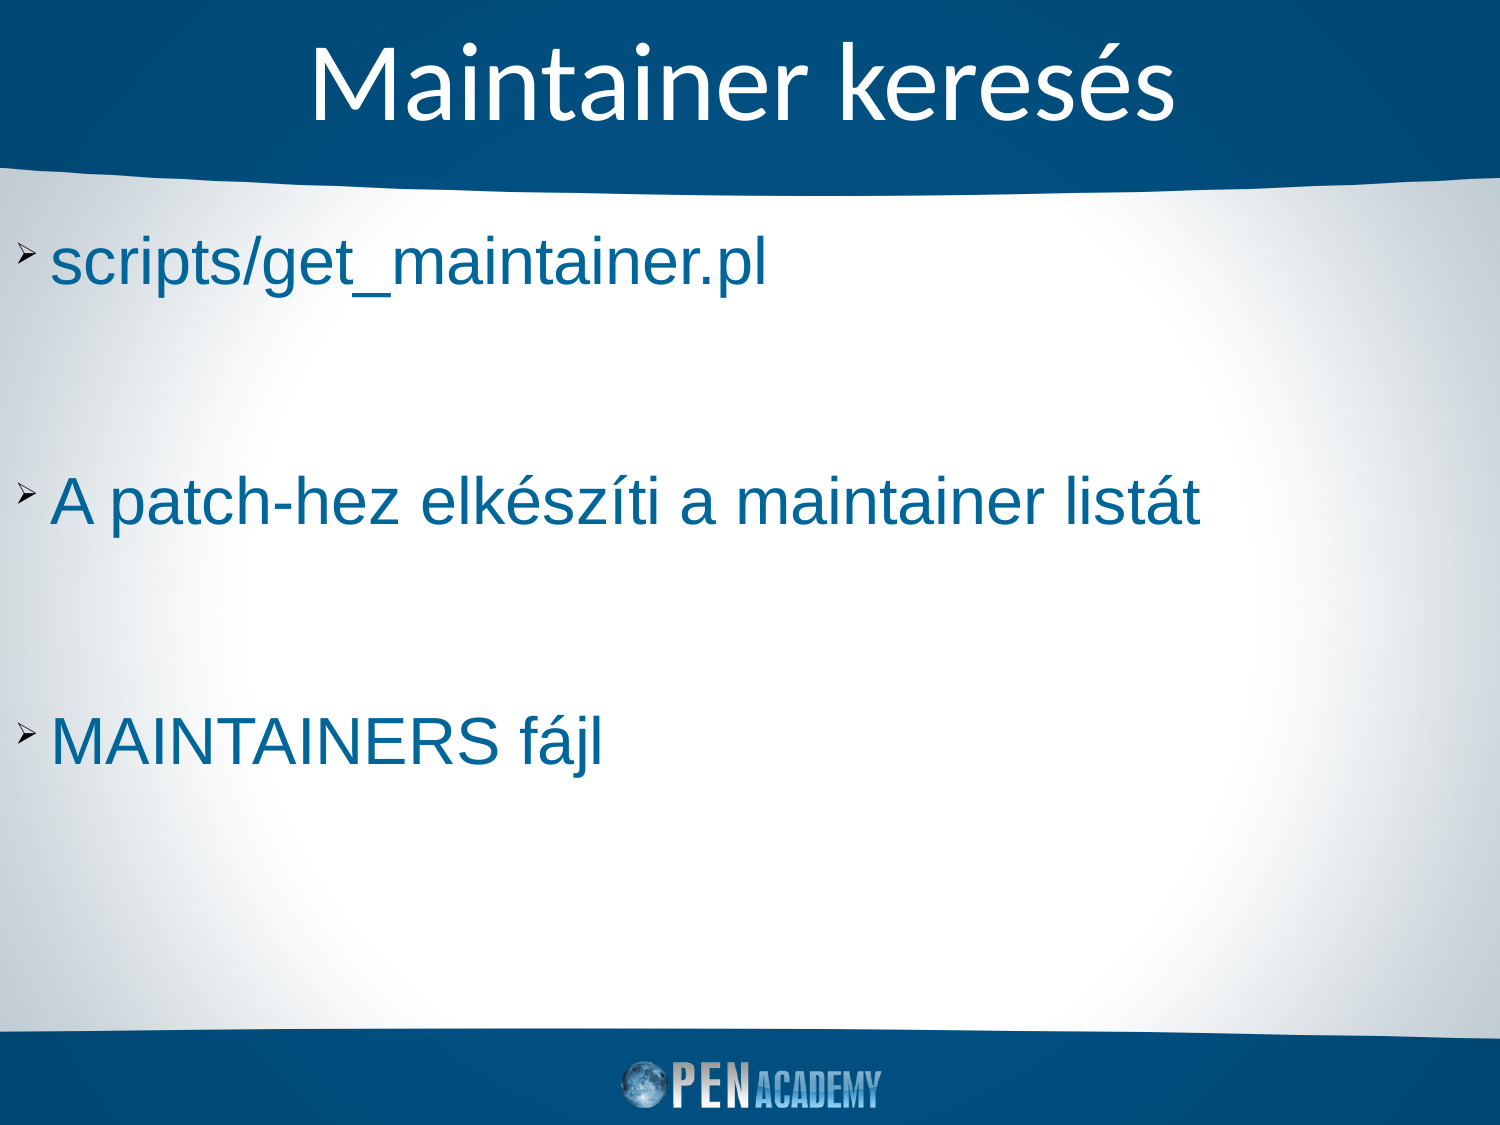

# Maintainer keresés
scripts/get_maintainer.pl
A patch-hez elkészíti a maintainer listát
MAINTAINERS fájl